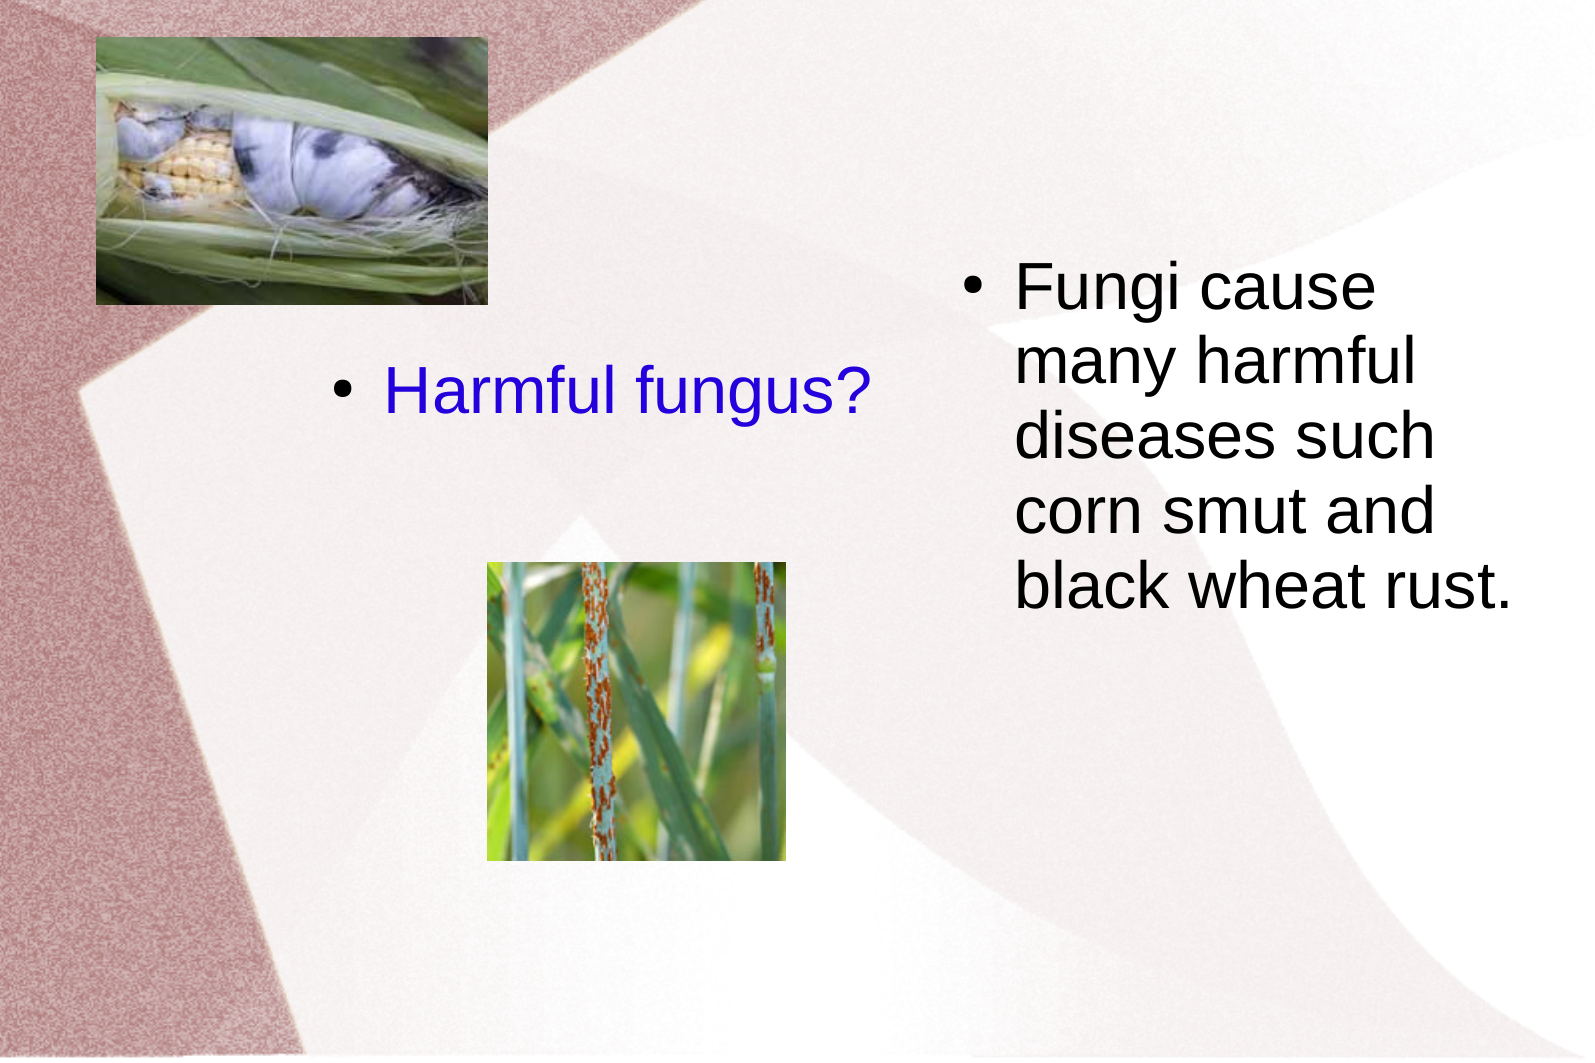

#
Harmful fungus?
Fungi cause many harmful diseases such corn smut and black wheat rust.